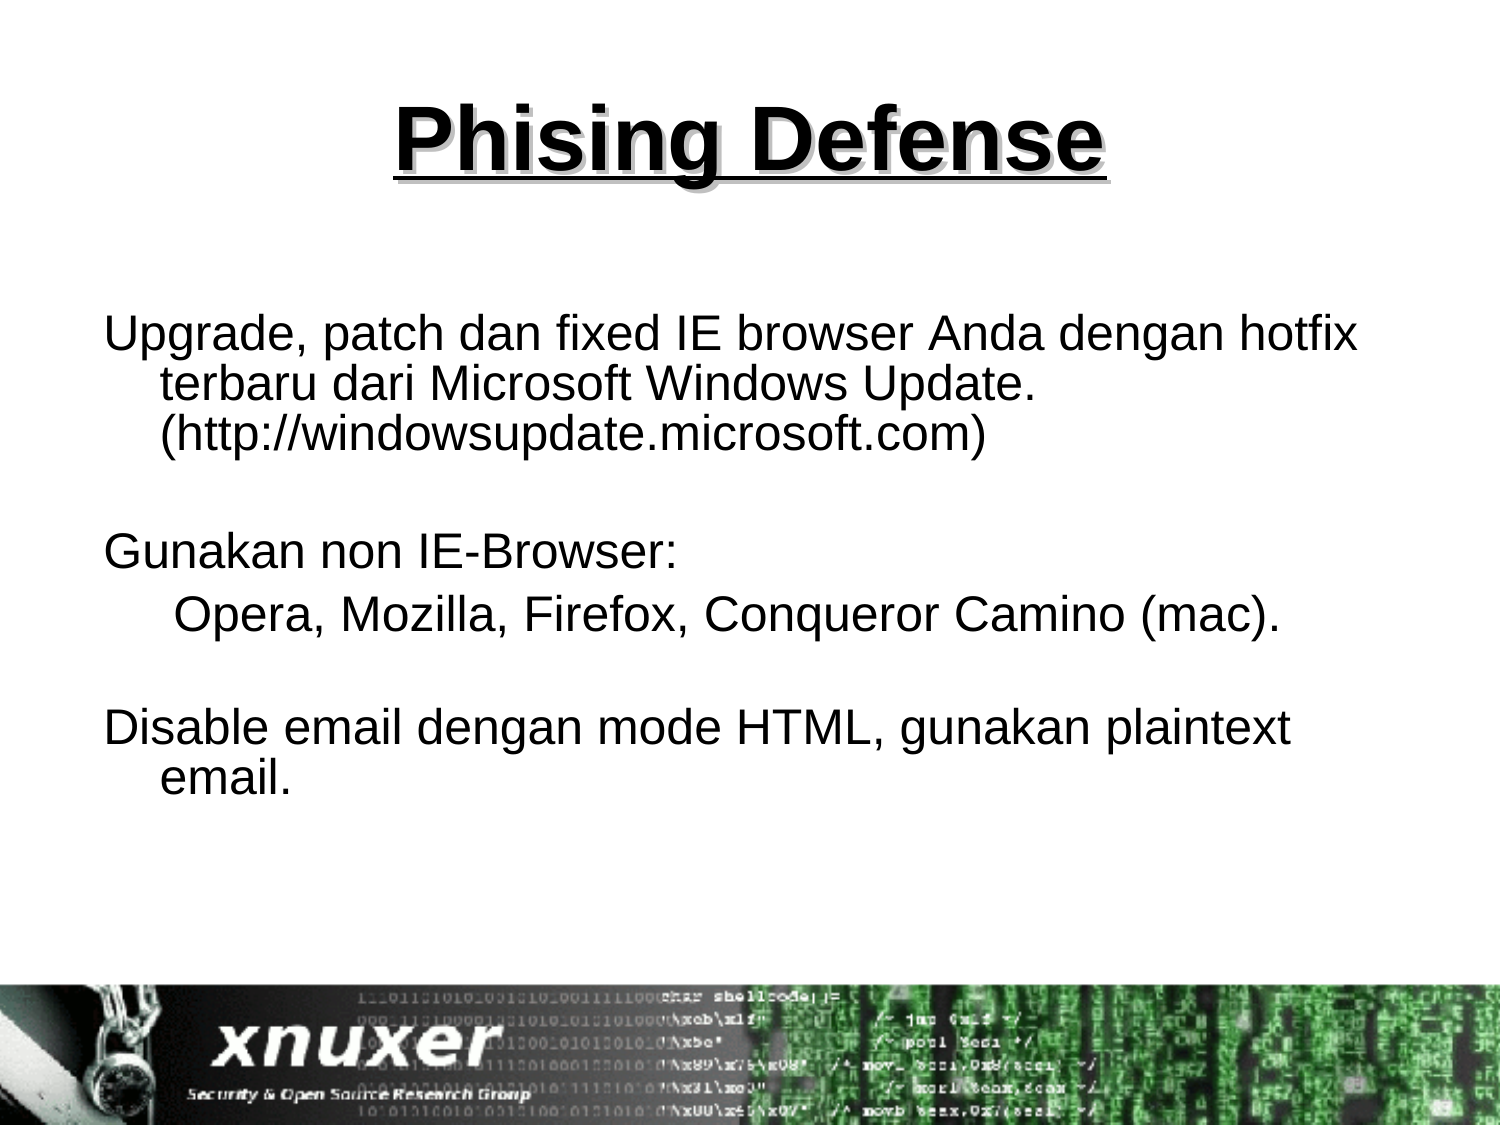

# Phising Defense
Upgrade, patch dan fixed IE browser Anda dengan hotfix terbaru dari Microsoft Windows Update. (http://windowsupdate.microsoft.com)
Gunakan non IE-Browser:
 Opera, Mozilla, Firefox, Conqueror Camino (mac).
Disable email dengan mode HTML, gunakan plaintext email.